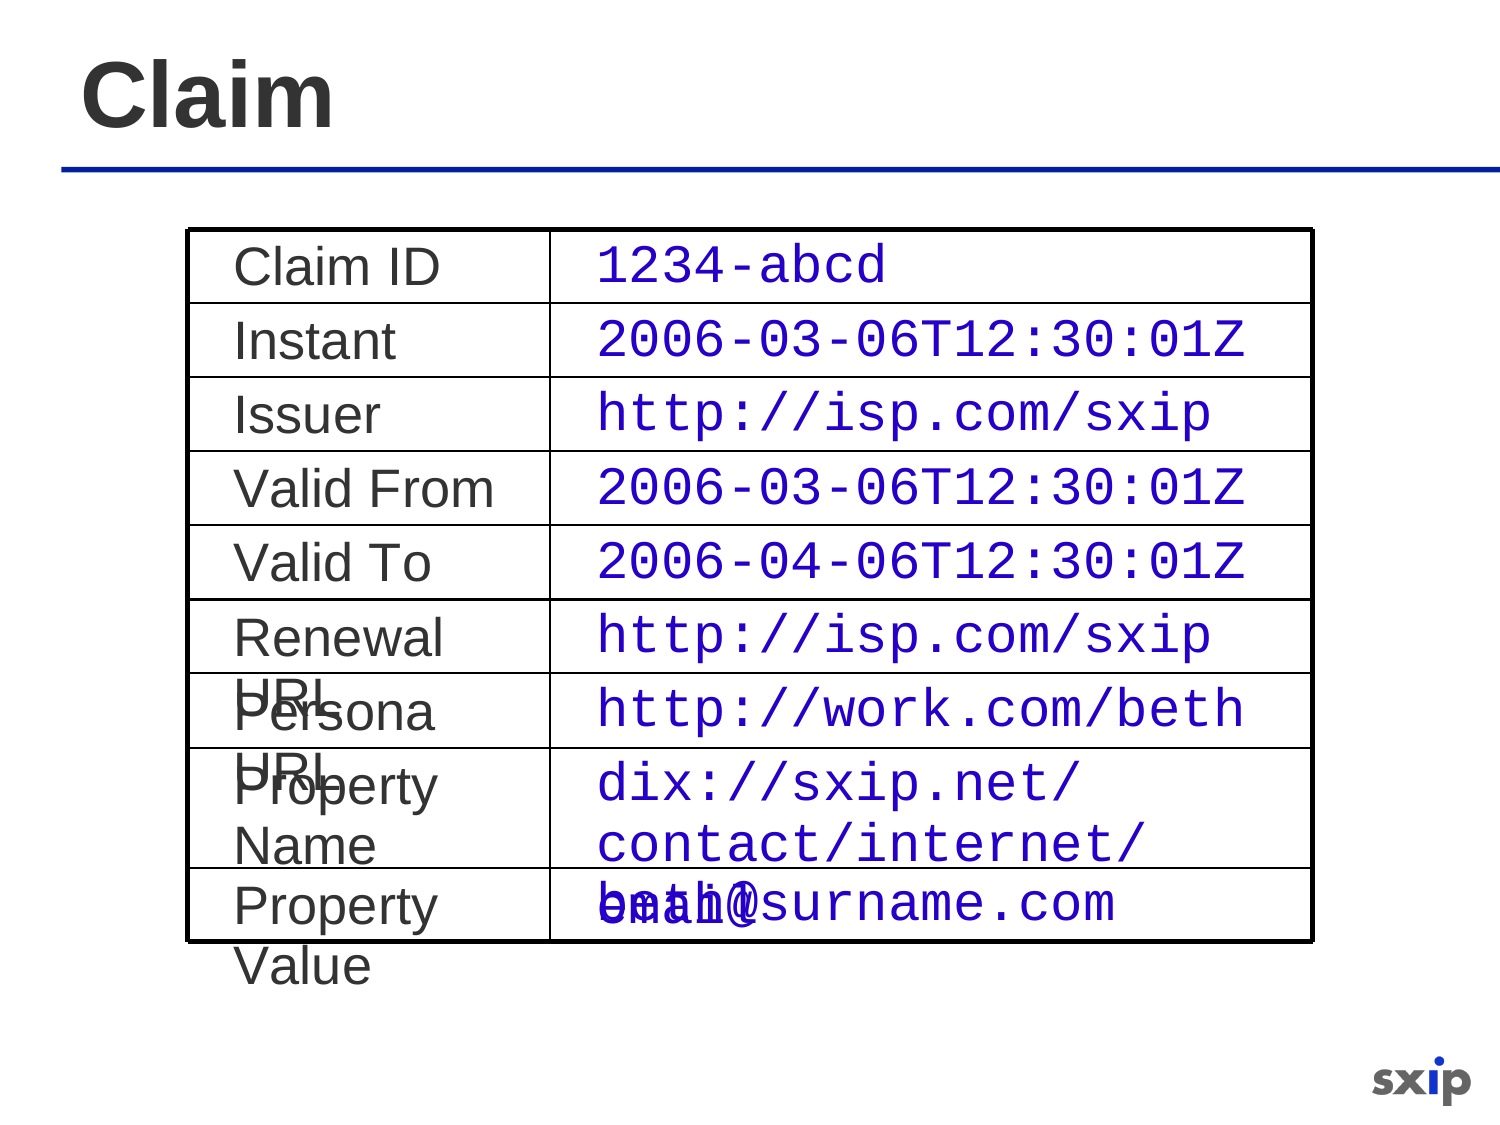

# Claim
Claim ID
1234-abcd
Instant
2006-03-06T12:30:01Z
Issuer
http://isp.com/sxip
Valid From
2006-03-06T12:30:01Z
Valid To
2006-04-06T12:30:01Z
Renewal URL
http://isp.com/sxip
Persona URL
http://work.com/beth
Property Name
dix://sxip.net/contact/internet/email
Property Value
beth@surname.com